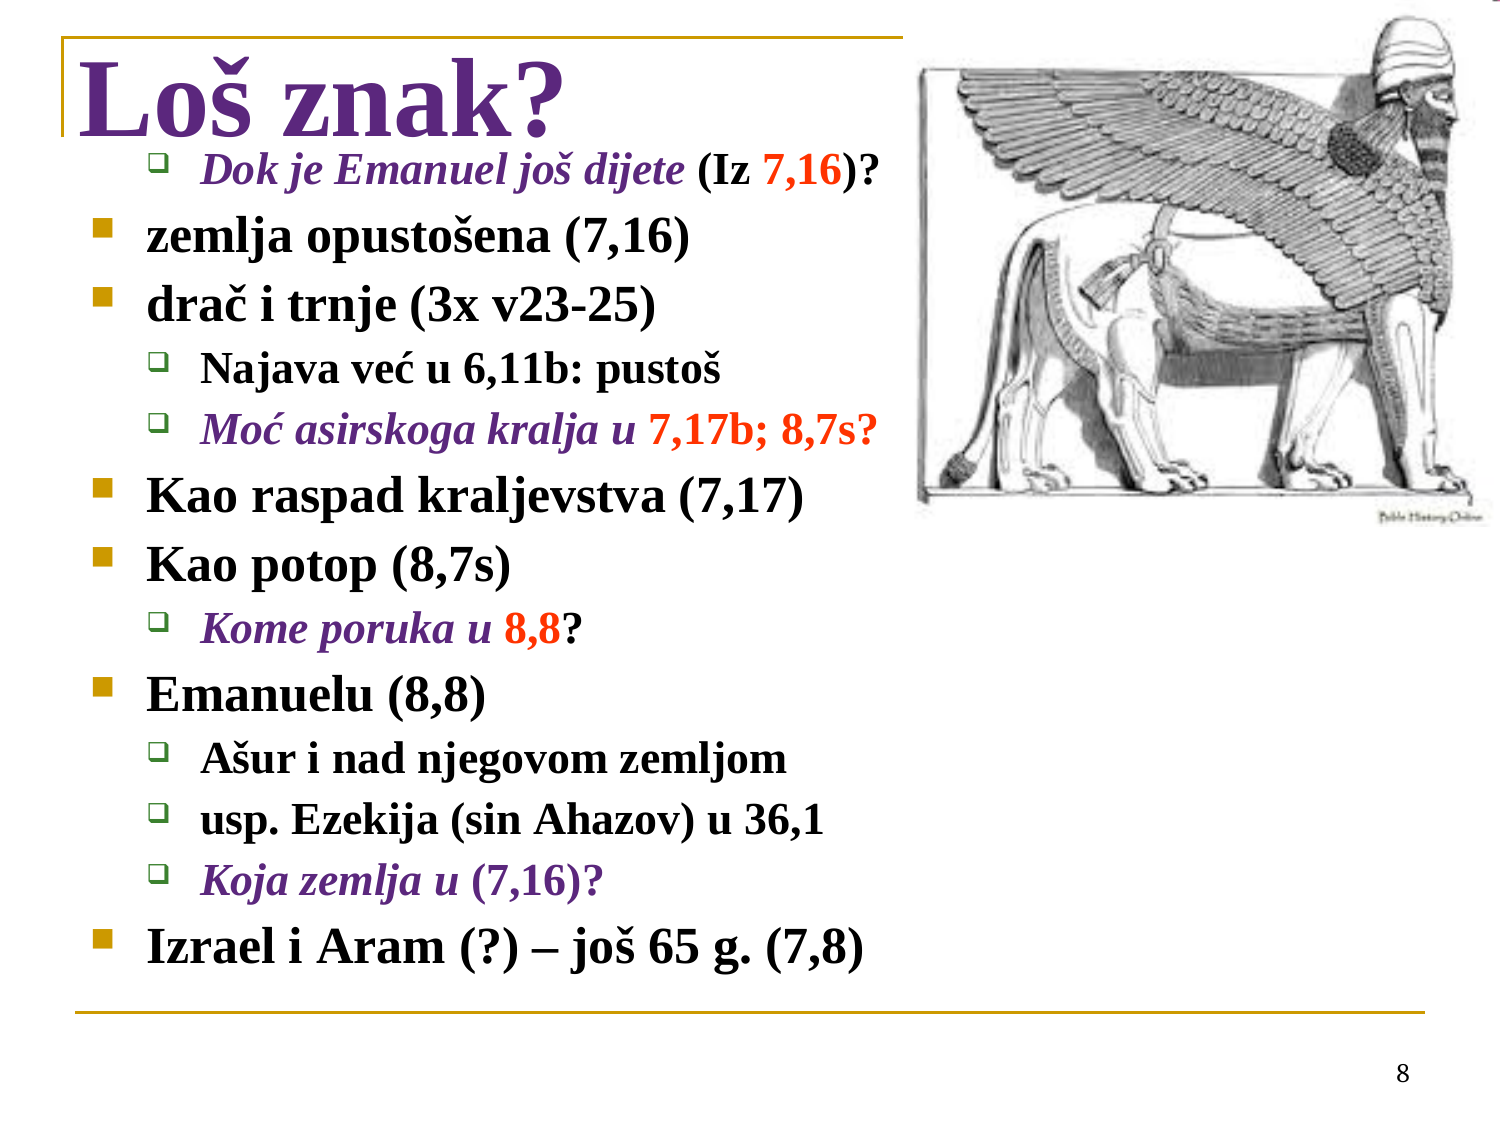

# Loš znak?
Dok je Emanuel još dijete (Iz 7,16)?
zemlja opustošena (7,16)
drač i trnje (3x v23-25)
Najava već u 6,11b: pustoš
Moć asirskoga kralja u 7,17b; 8,7s?
Kao raspad kraljevstva (7,17)
Kao potop (8,7s)
Kome poruka u 8,8?
Emanuelu (8,8)
Ašur i nad njegovom zemljom
usp. Ezekija (sin Ahazov) u 36,1
Koja zemlja u (7,16)?
Izrael i Aram (?) – još 65 g. (7,8)